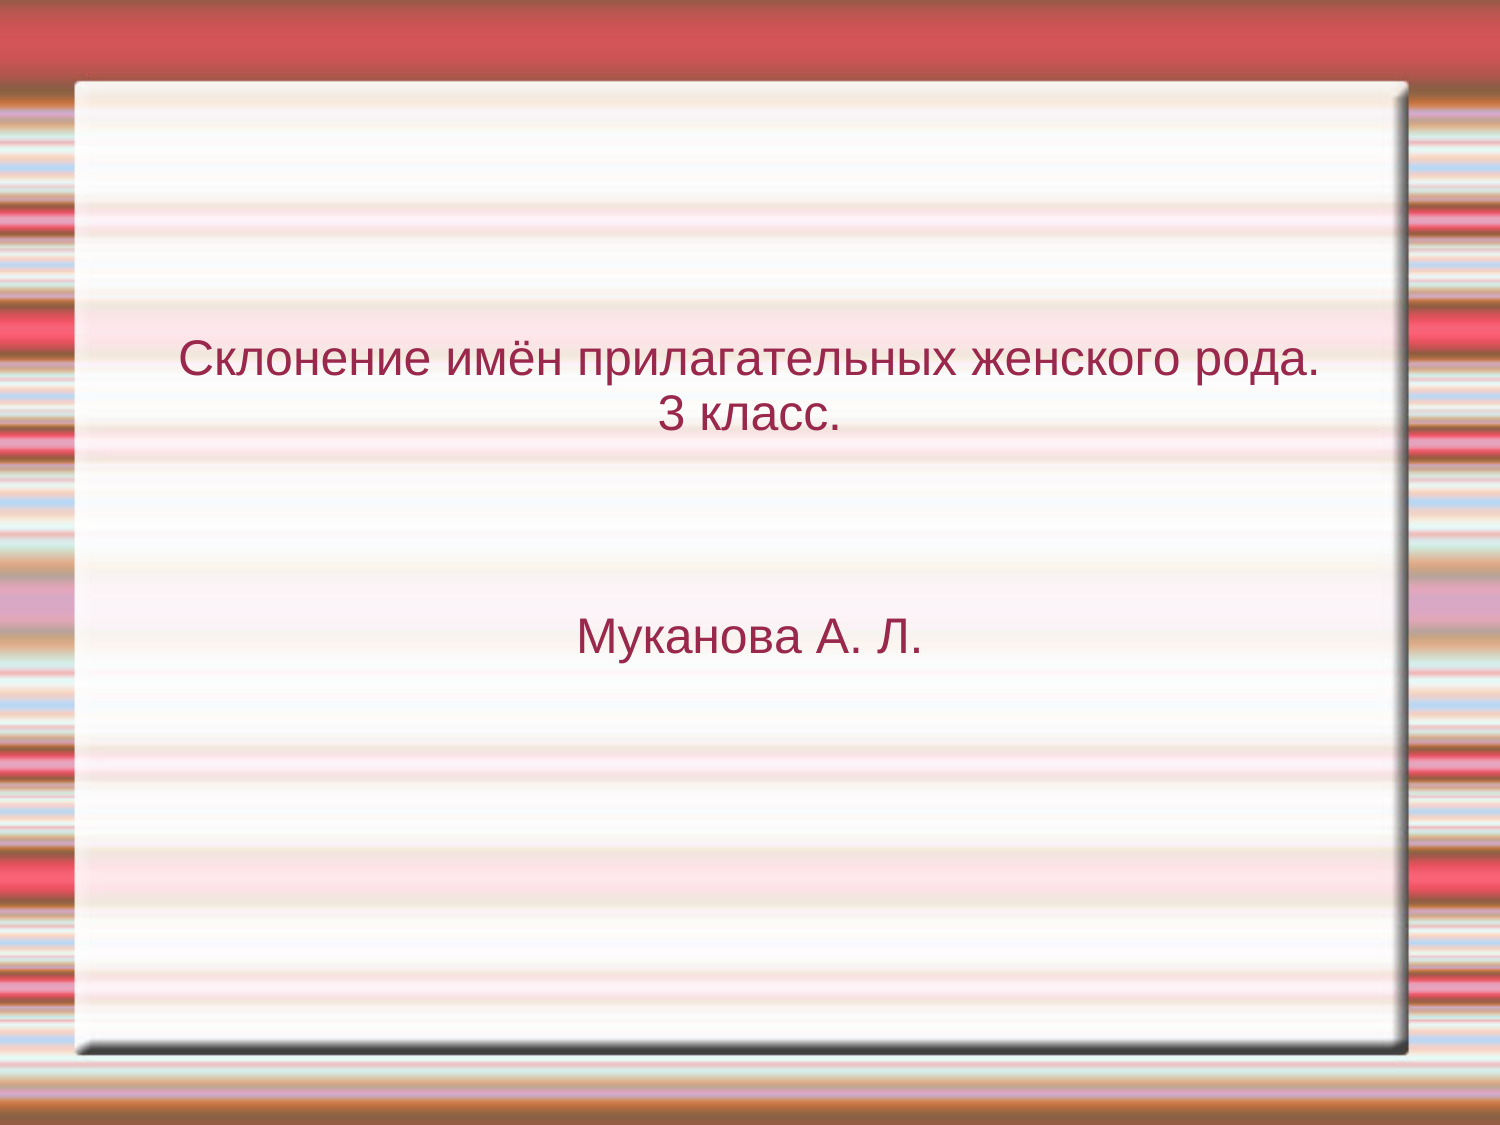

# Склонение имён прилагательных женского рода.
3 класс.
Муканова А. Л.